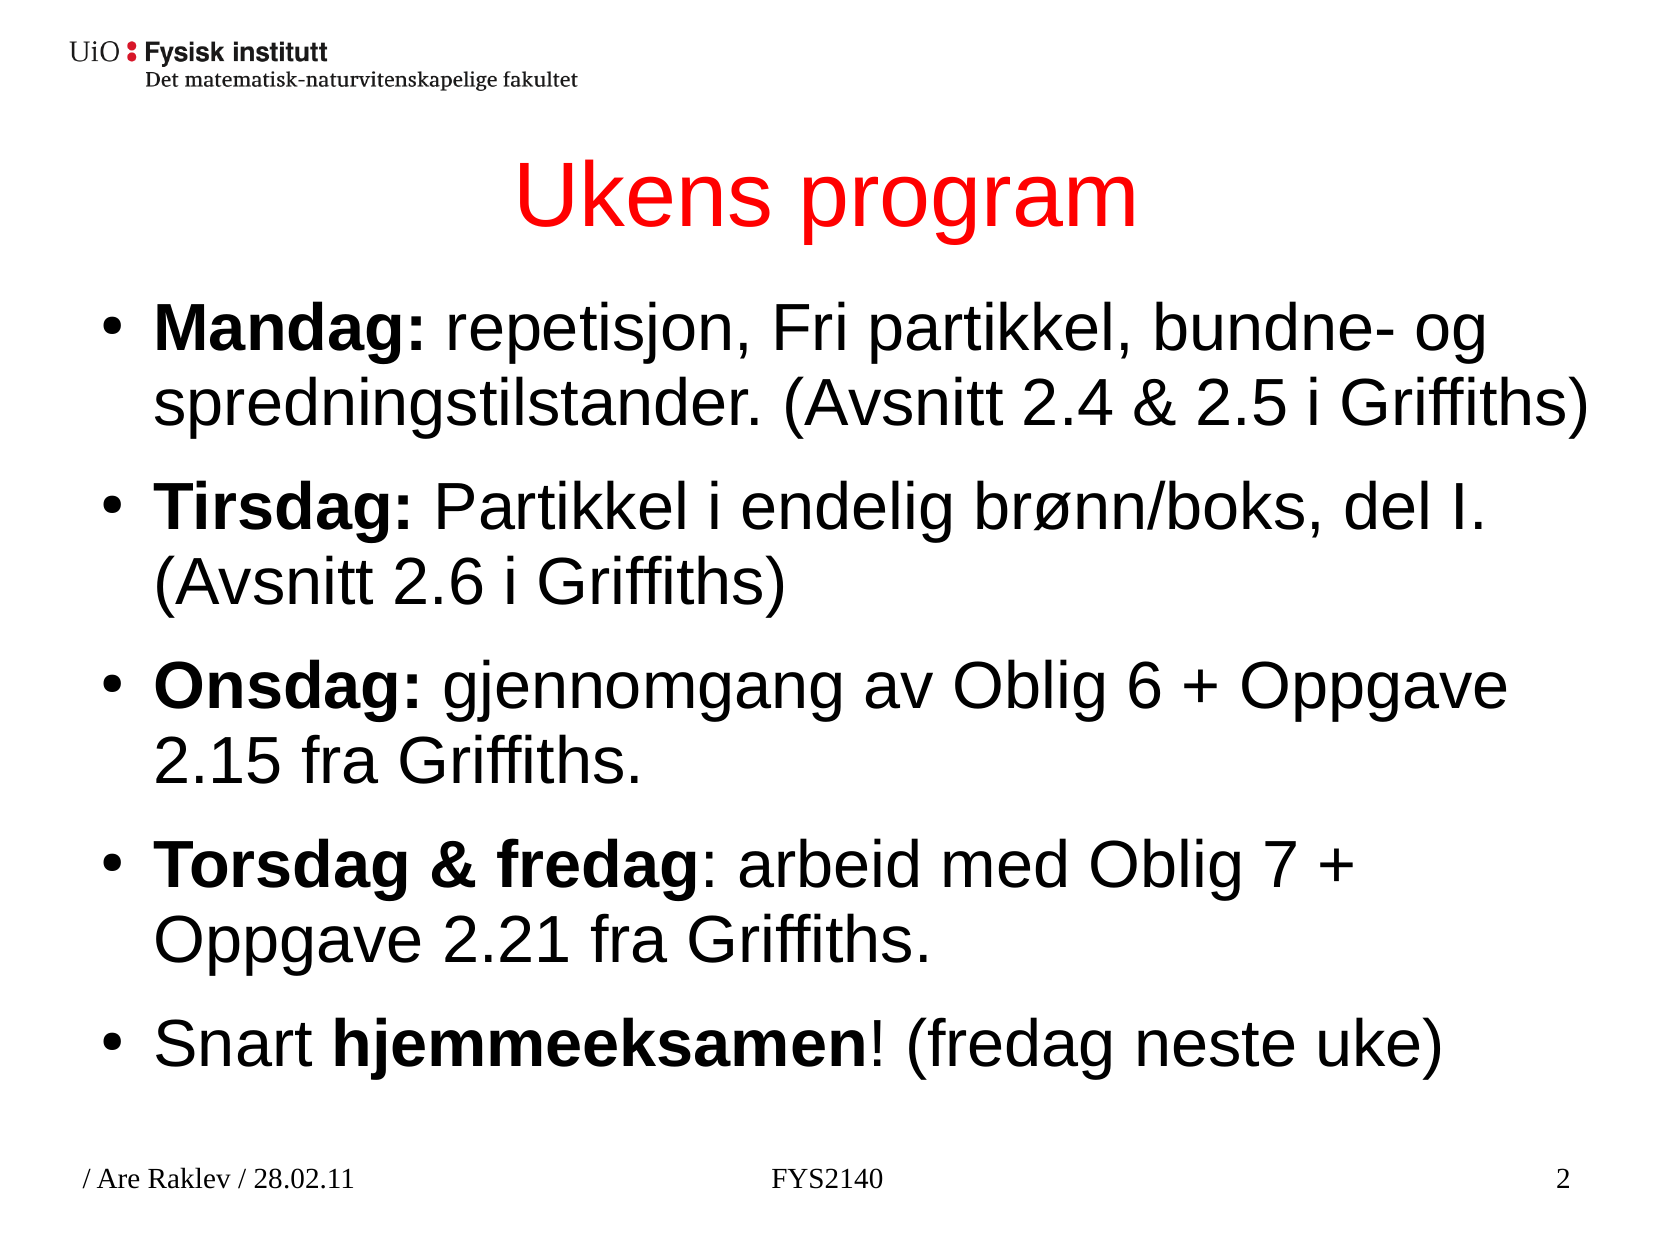

# Ukens program
Mandag: repetisjon, Fri partikkel, bundne- og spredningstilstander. (Avsnitt 2.4 & 2.5 i Griffiths)
Tirsdag: Partikkel i endelig brønn/boks, del I. (Avsnitt 2.6 i Griffiths)
Onsdag: gjennomgang av Oblig 6 + Oppgave 2.15 fra Griffiths.
Torsdag & fredag: arbeid med Oblig 7 + Oppgave 2.21 fra Griffiths.
Snart hjemmeeksamen! (fredag neste uke)
/ Are Raklev / 28.02.11
FYS2140
2